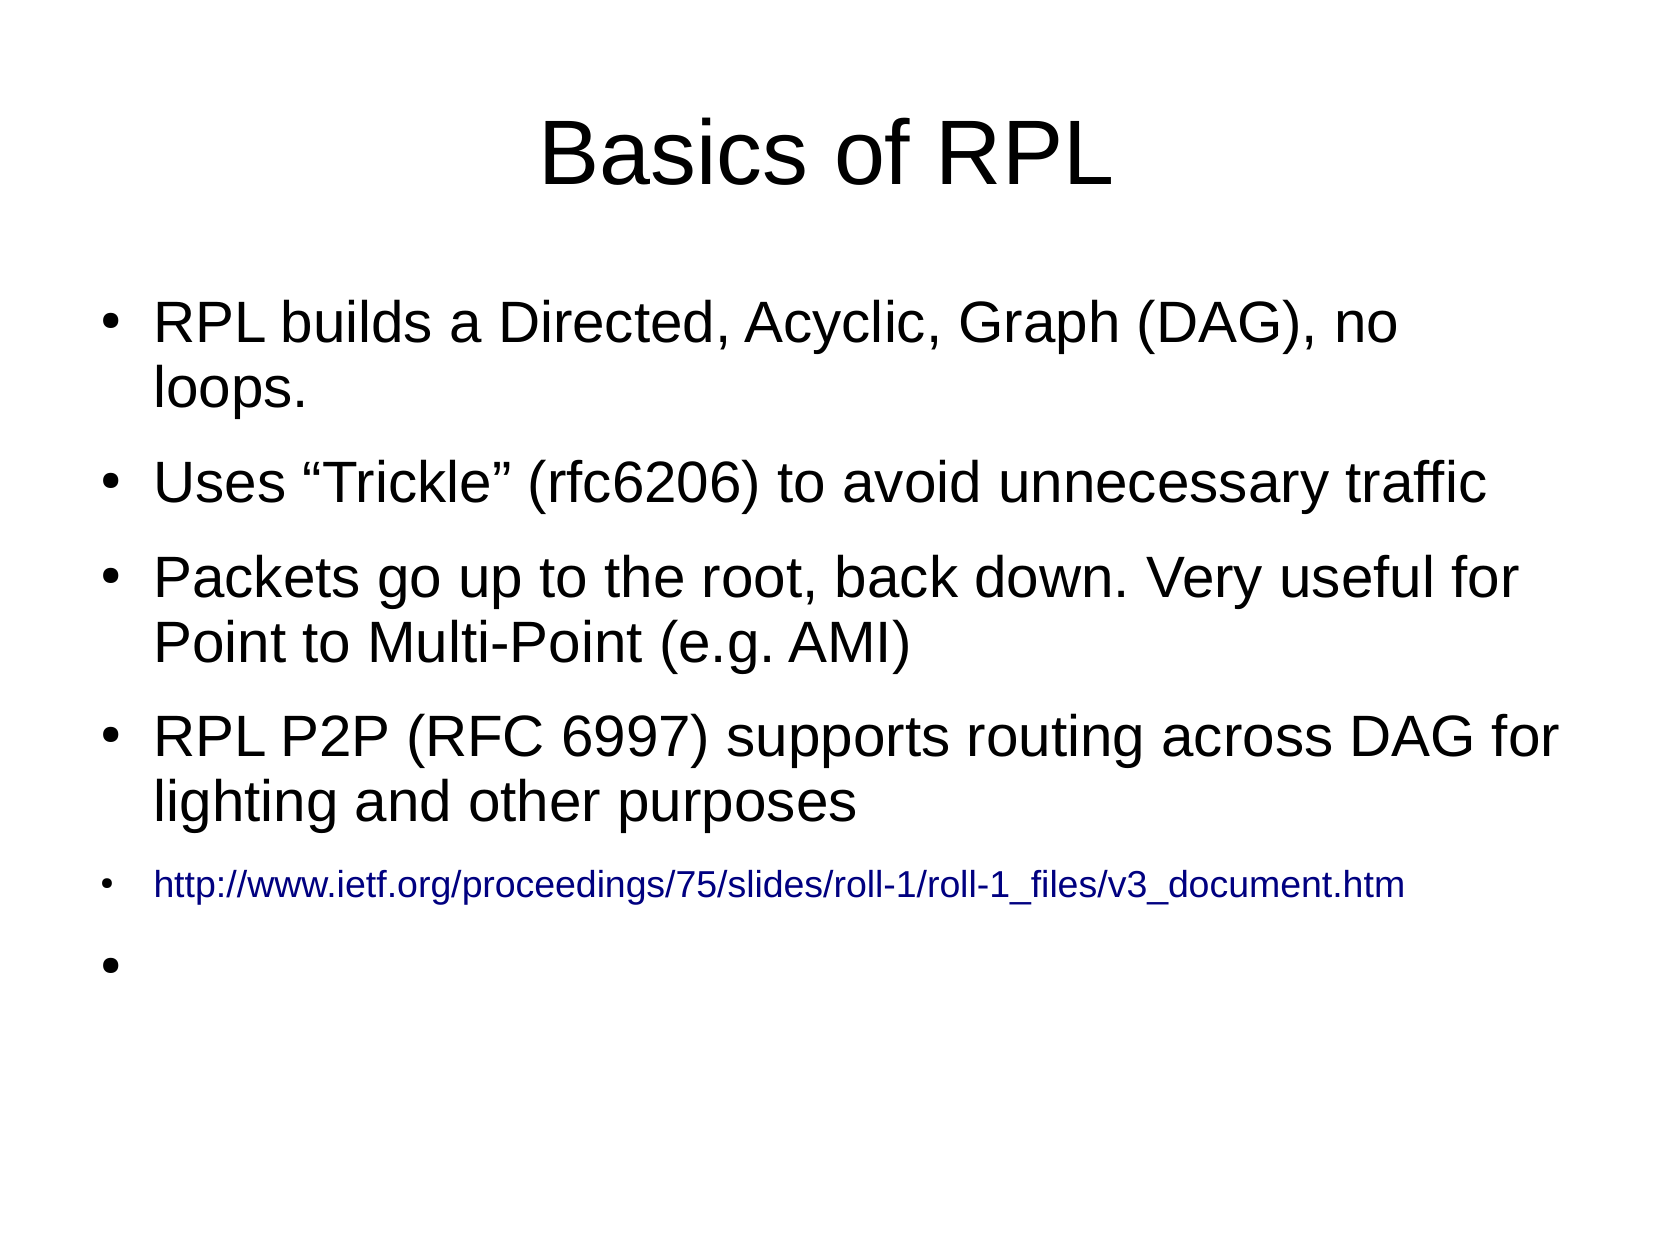

# Basics of RPL
RPL builds a Directed, Acyclic, Graph (DAG), no loops.
Uses “Trickle” (rfc6206) to avoid unnecessary traffic
Packets go up to the root, back down. Very useful for Point to Multi-Point (e.g. AMI)
RPL P2P (RFC 6997) supports routing across DAG for lighting and other purposes
http://www.ietf.org/proceedings/75/slides/roll-1/roll-1_files/v3_document.htm